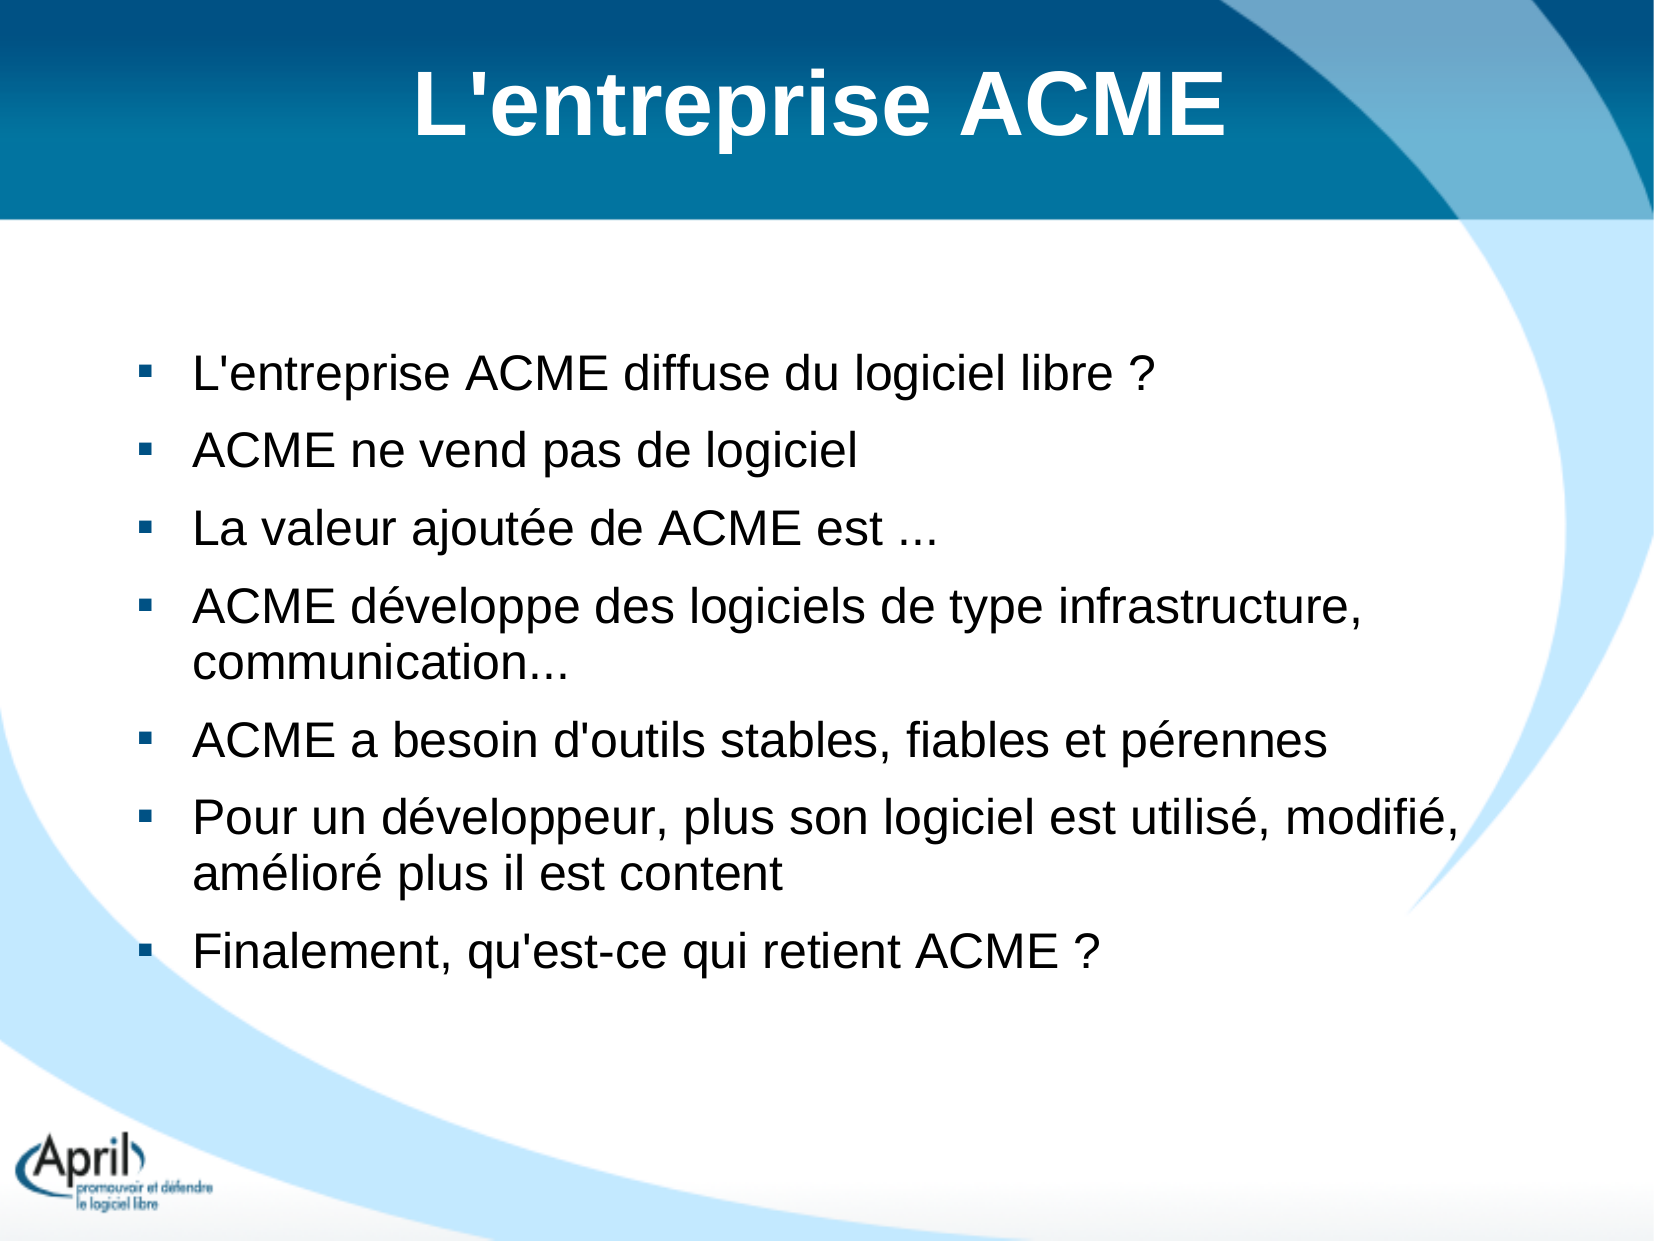

# L'entreprise ACME
L'entreprise ACME diffuse du logiciel libre ?
ACME ne vend pas de logiciel
La valeur ajoutée de ACME est ...
ACME développe des logiciels de type infrastructure, communication...
ACME a besoin d'outils stables, fiables et pérennes
Pour un développeur, plus son logiciel est utilisé, modifié, amélioré plus il est content
Finalement, qu'est-ce qui retient ACME ?